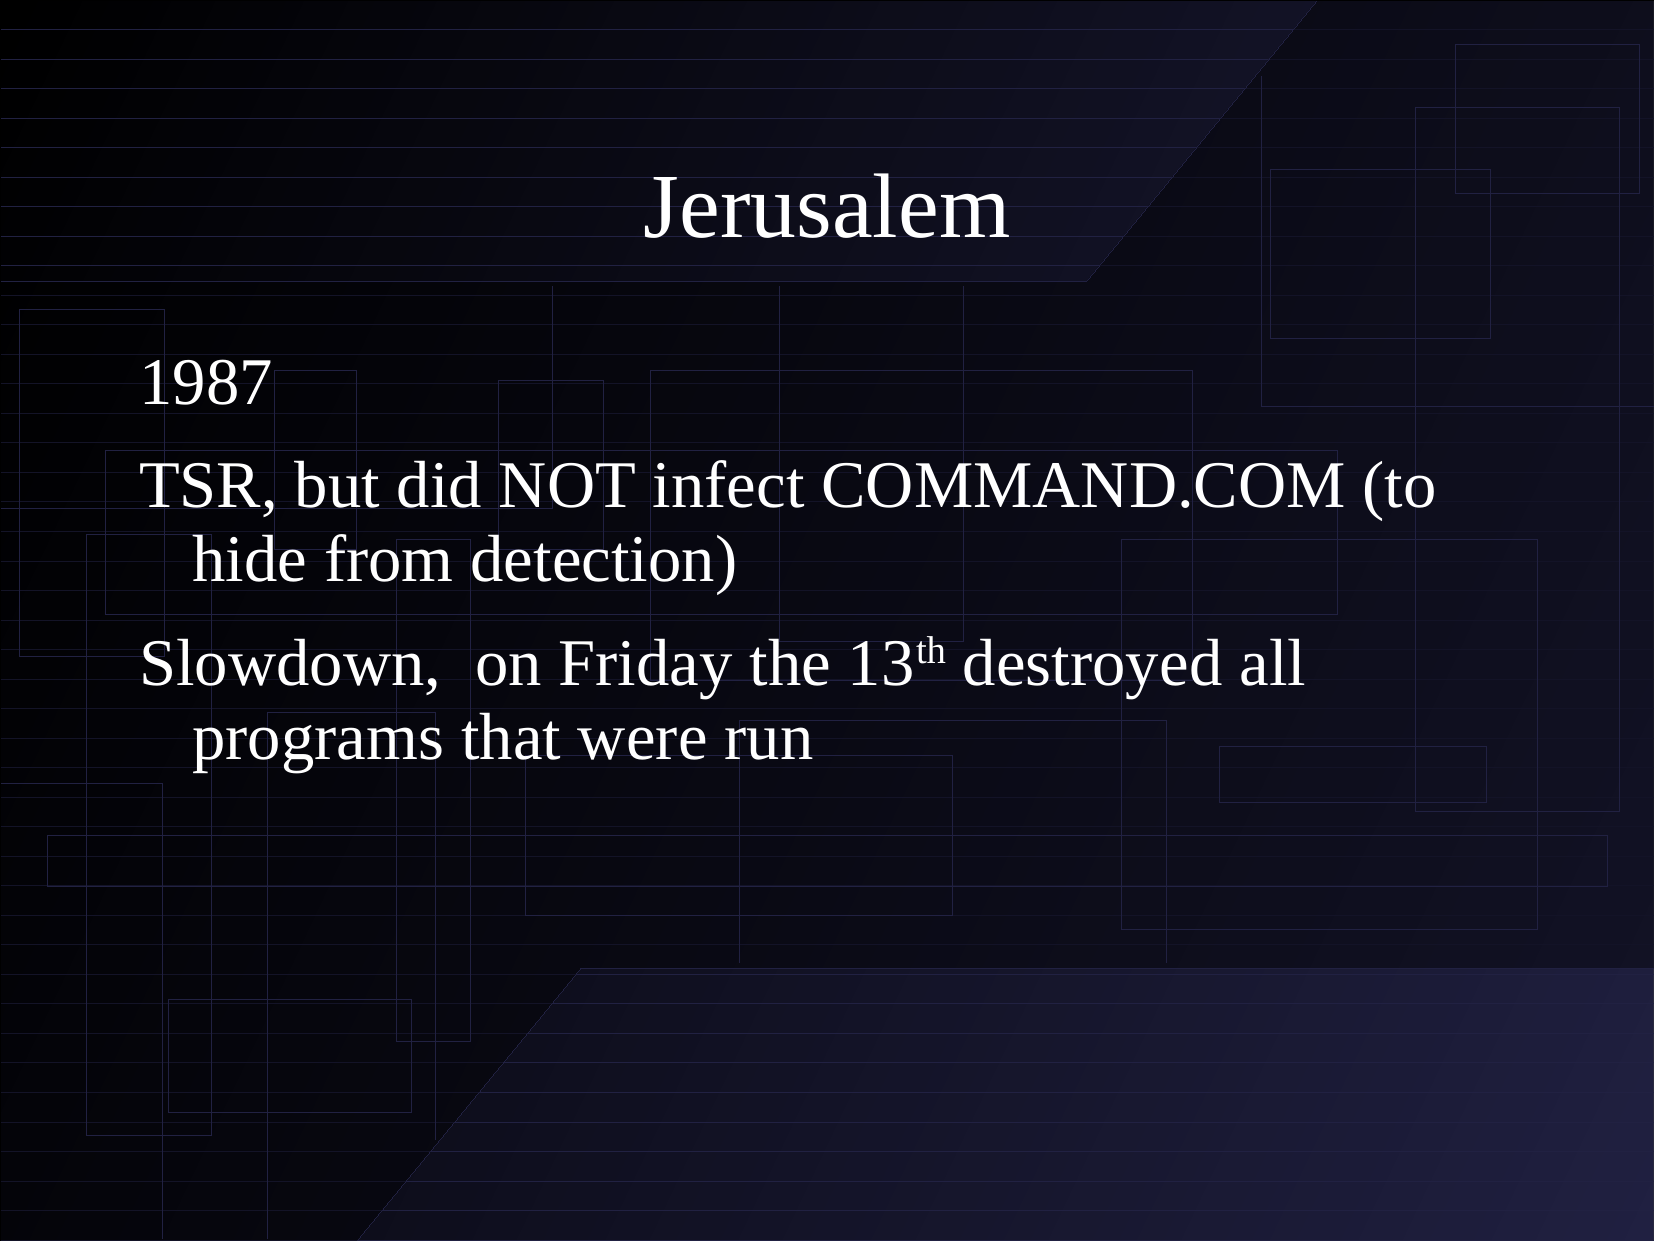

# Jerusalem
1987
TSR, but did NOT infect COMMAND.COM (to hide from detection)
Slowdown, on Friday the 13th destroyed all programs that were run